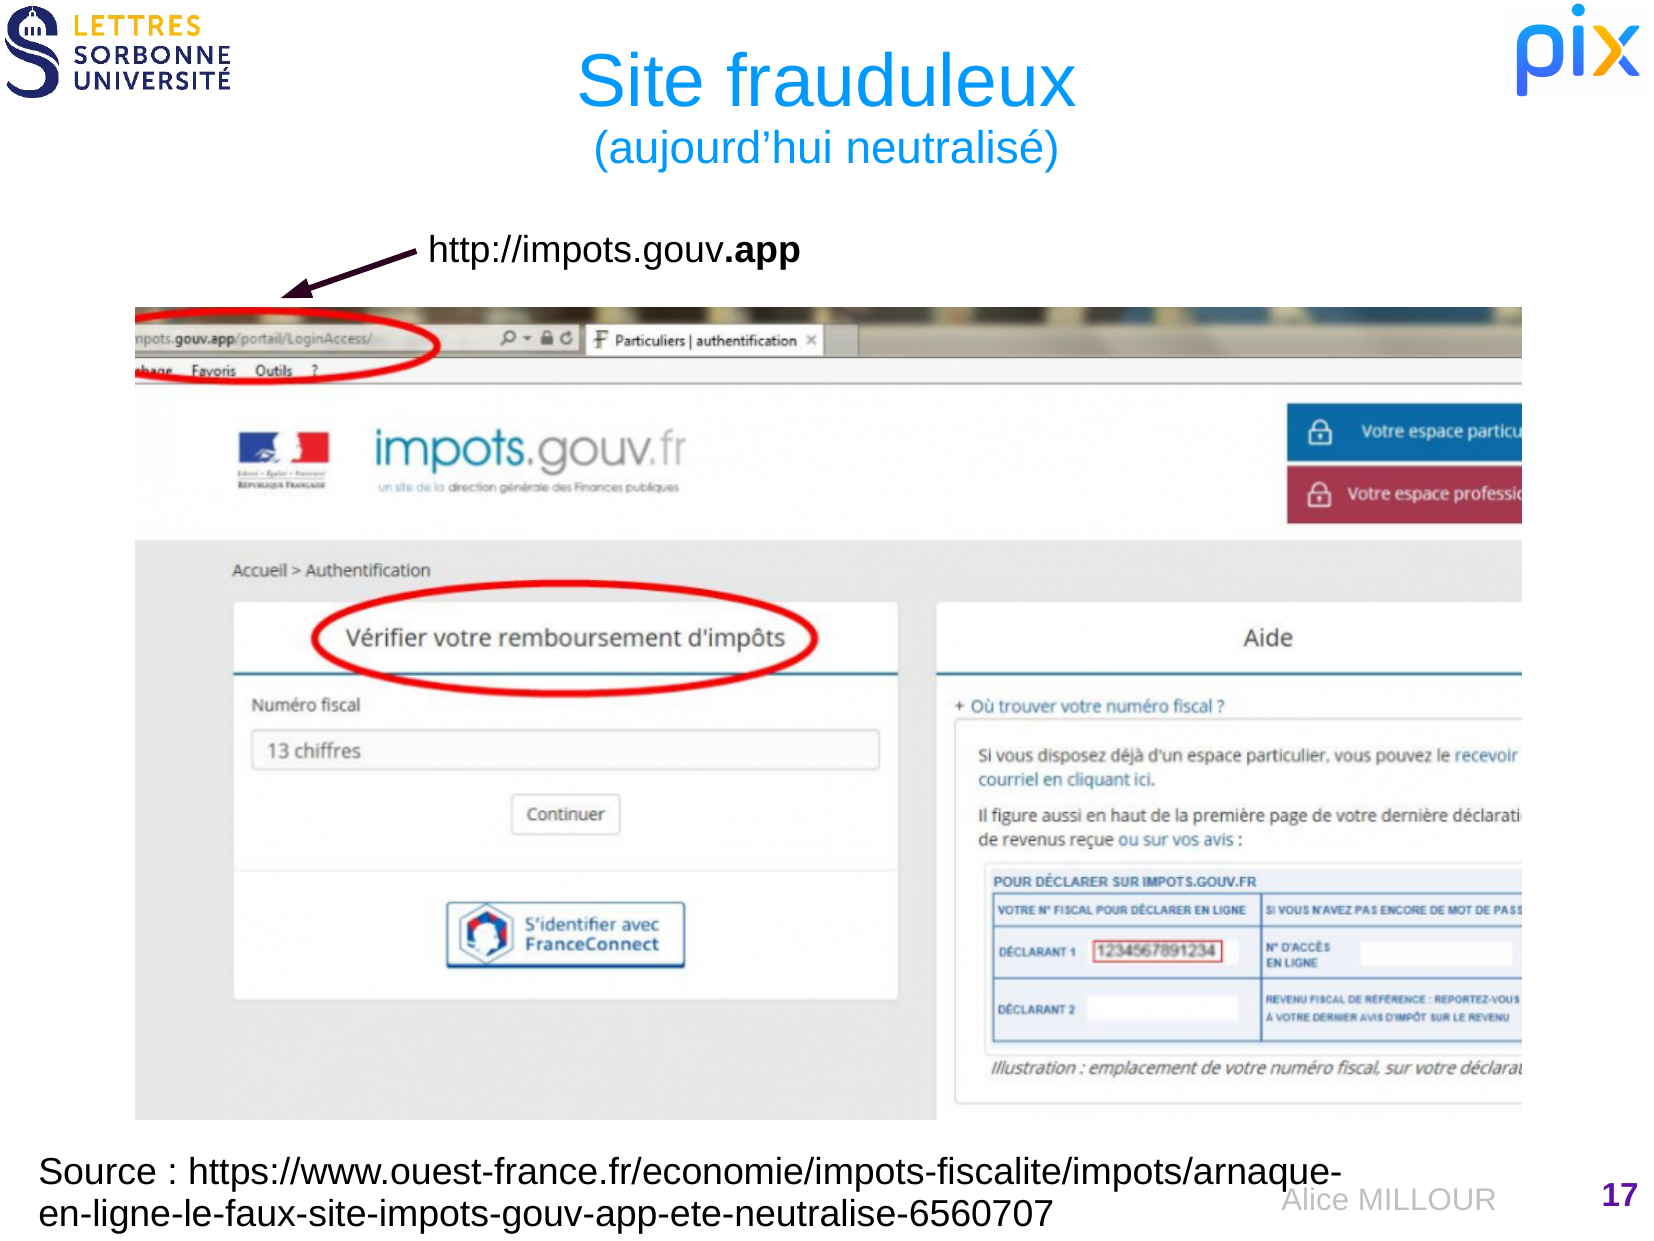

# Site frauduleux (aujourd’hui neutralisé)
http://impots.gouv.app
Source : https://www.ouest-france.fr/economie/impots-fiscalite/impots/arnaque-en-ligne-le-faux-site-impots-gouv-app-ete-neutralise-6560707